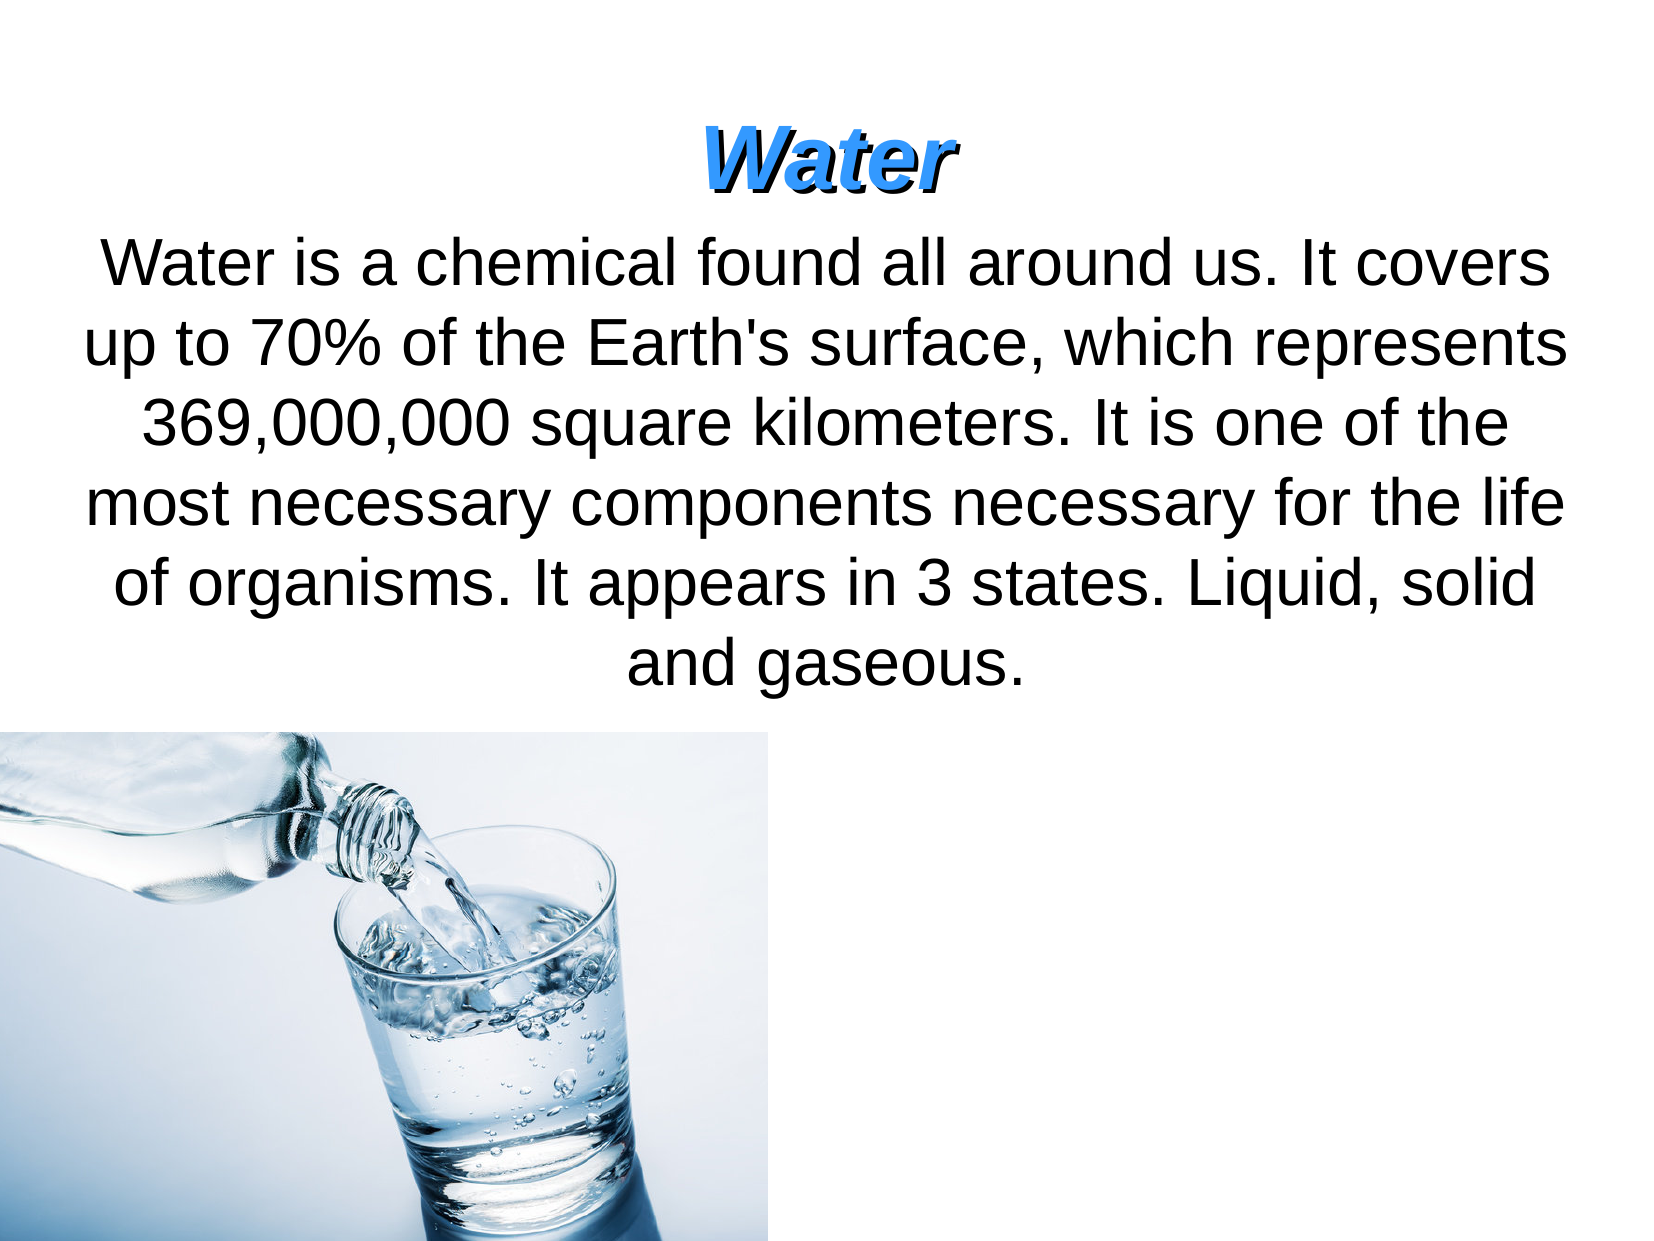

# Water
Water is a chemical found all around us. It covers up to 70% of the Earth's surface, which represents 369,000,000 square kilometers. It is one of the most necessary components necessary for the life of organisms. It appears in 3 states. Liquid, solid and gaseous.